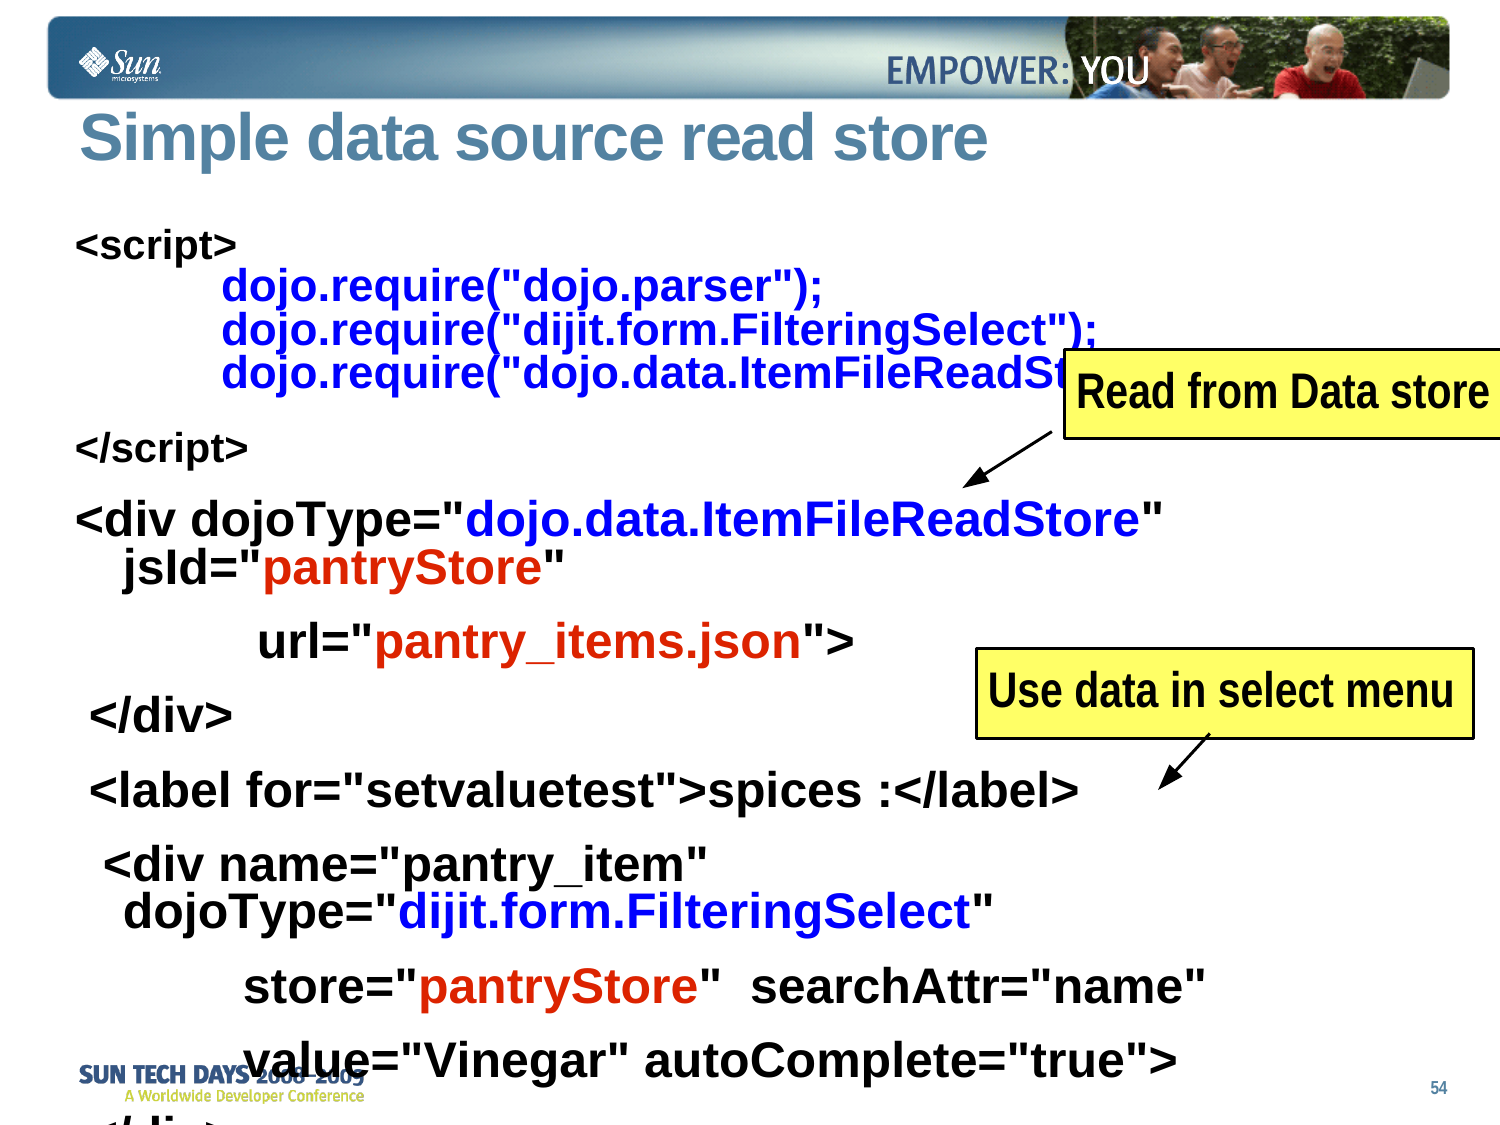

# Simple data source read store
<script>
 dojo.require("dojo.parser");
 dojo.require("dijit.form.FilteringSelect");
 dojo.require("dojo.data.ItemFileReadStore");
</script>
<div dojoType="dojo.data.ItemFileReadStore" jsId="pantryStore"
 url="pantry_items.json">
 </div>
 <label for="setvaluetest">spices :</label>
 <div name="pantry_item" dojoType="dijit.form.FilteringSelect"
 store="pantryStore" searchAttr="name"
 value="Vinegar" autoComplete="true">
 </div>
 Read from Data store
 Use data in select menu